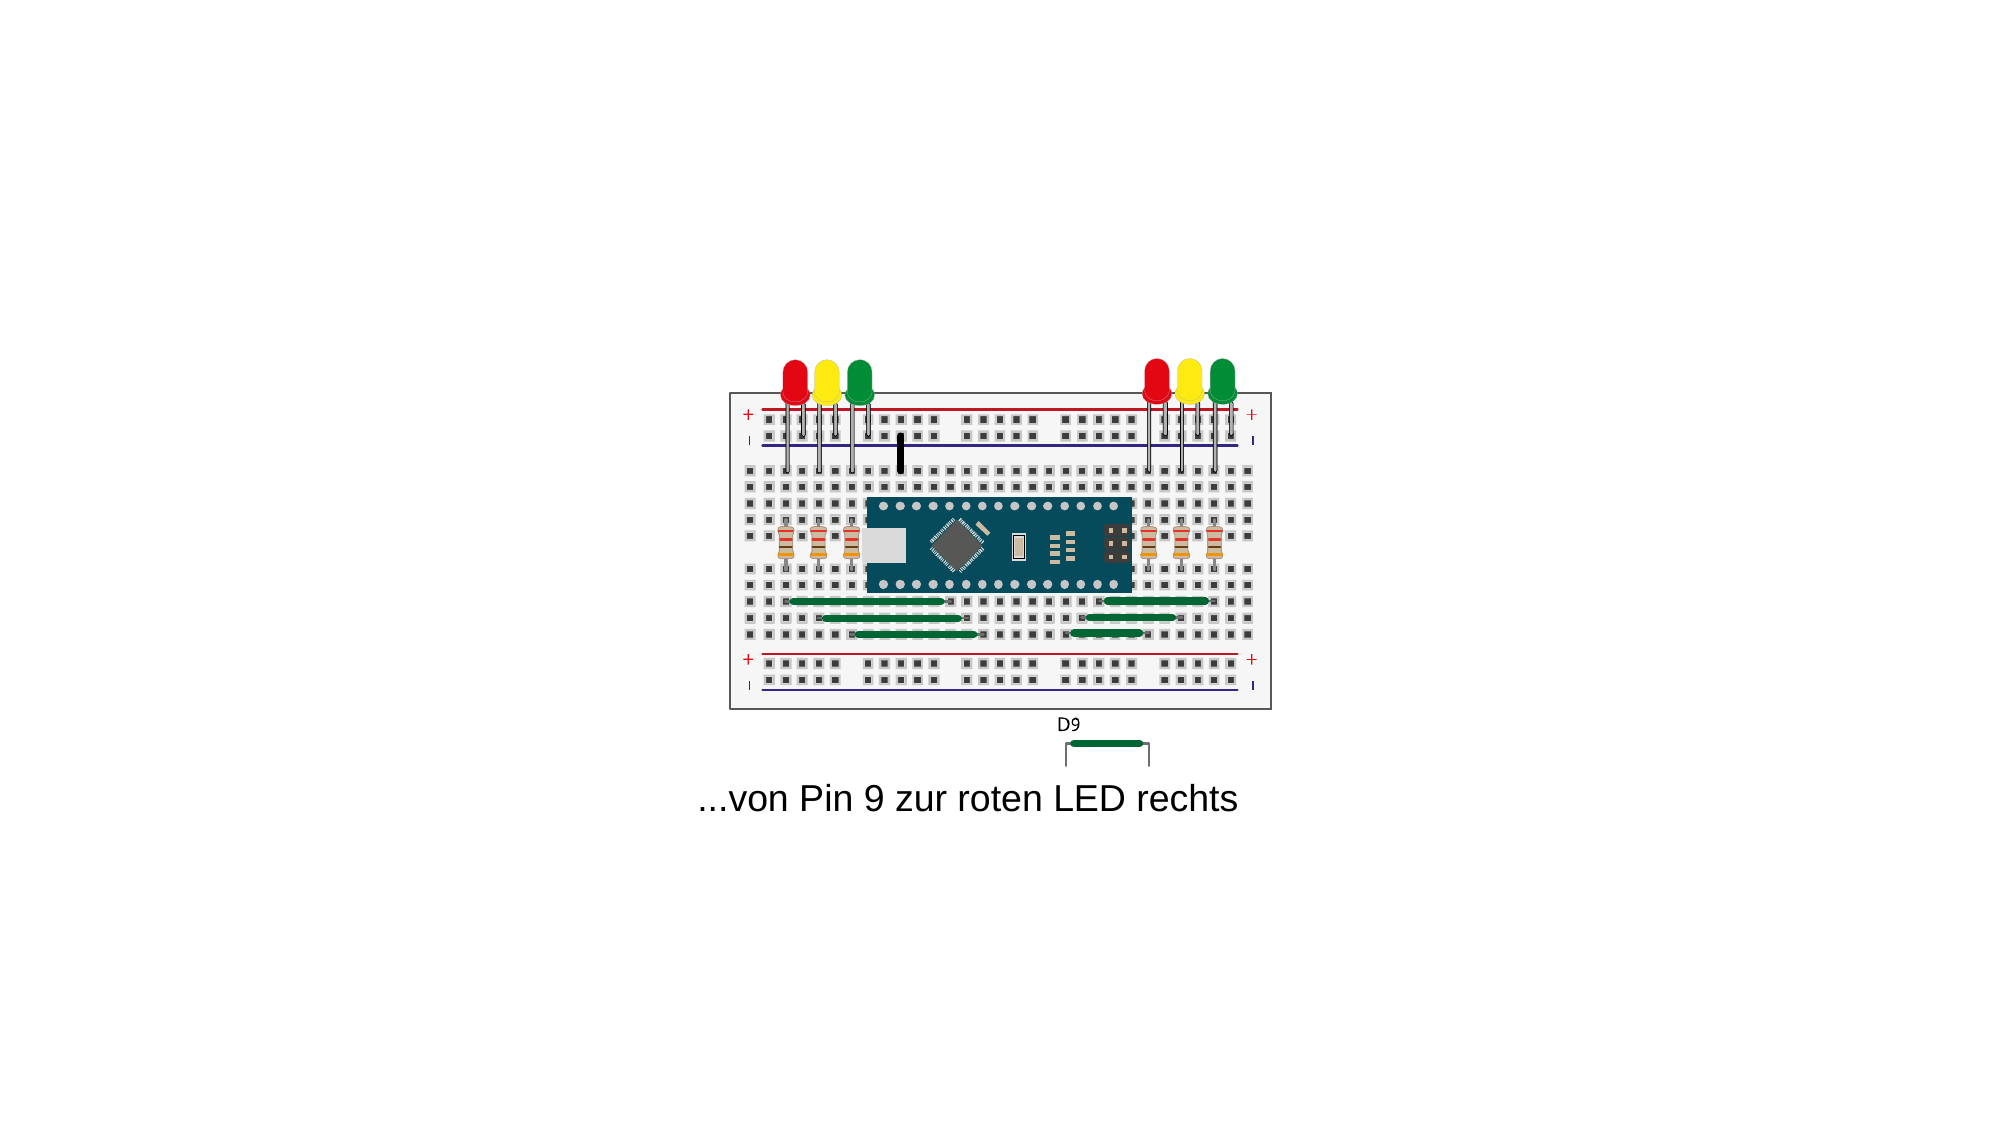

...von Pin 9 zur roten LED rechts